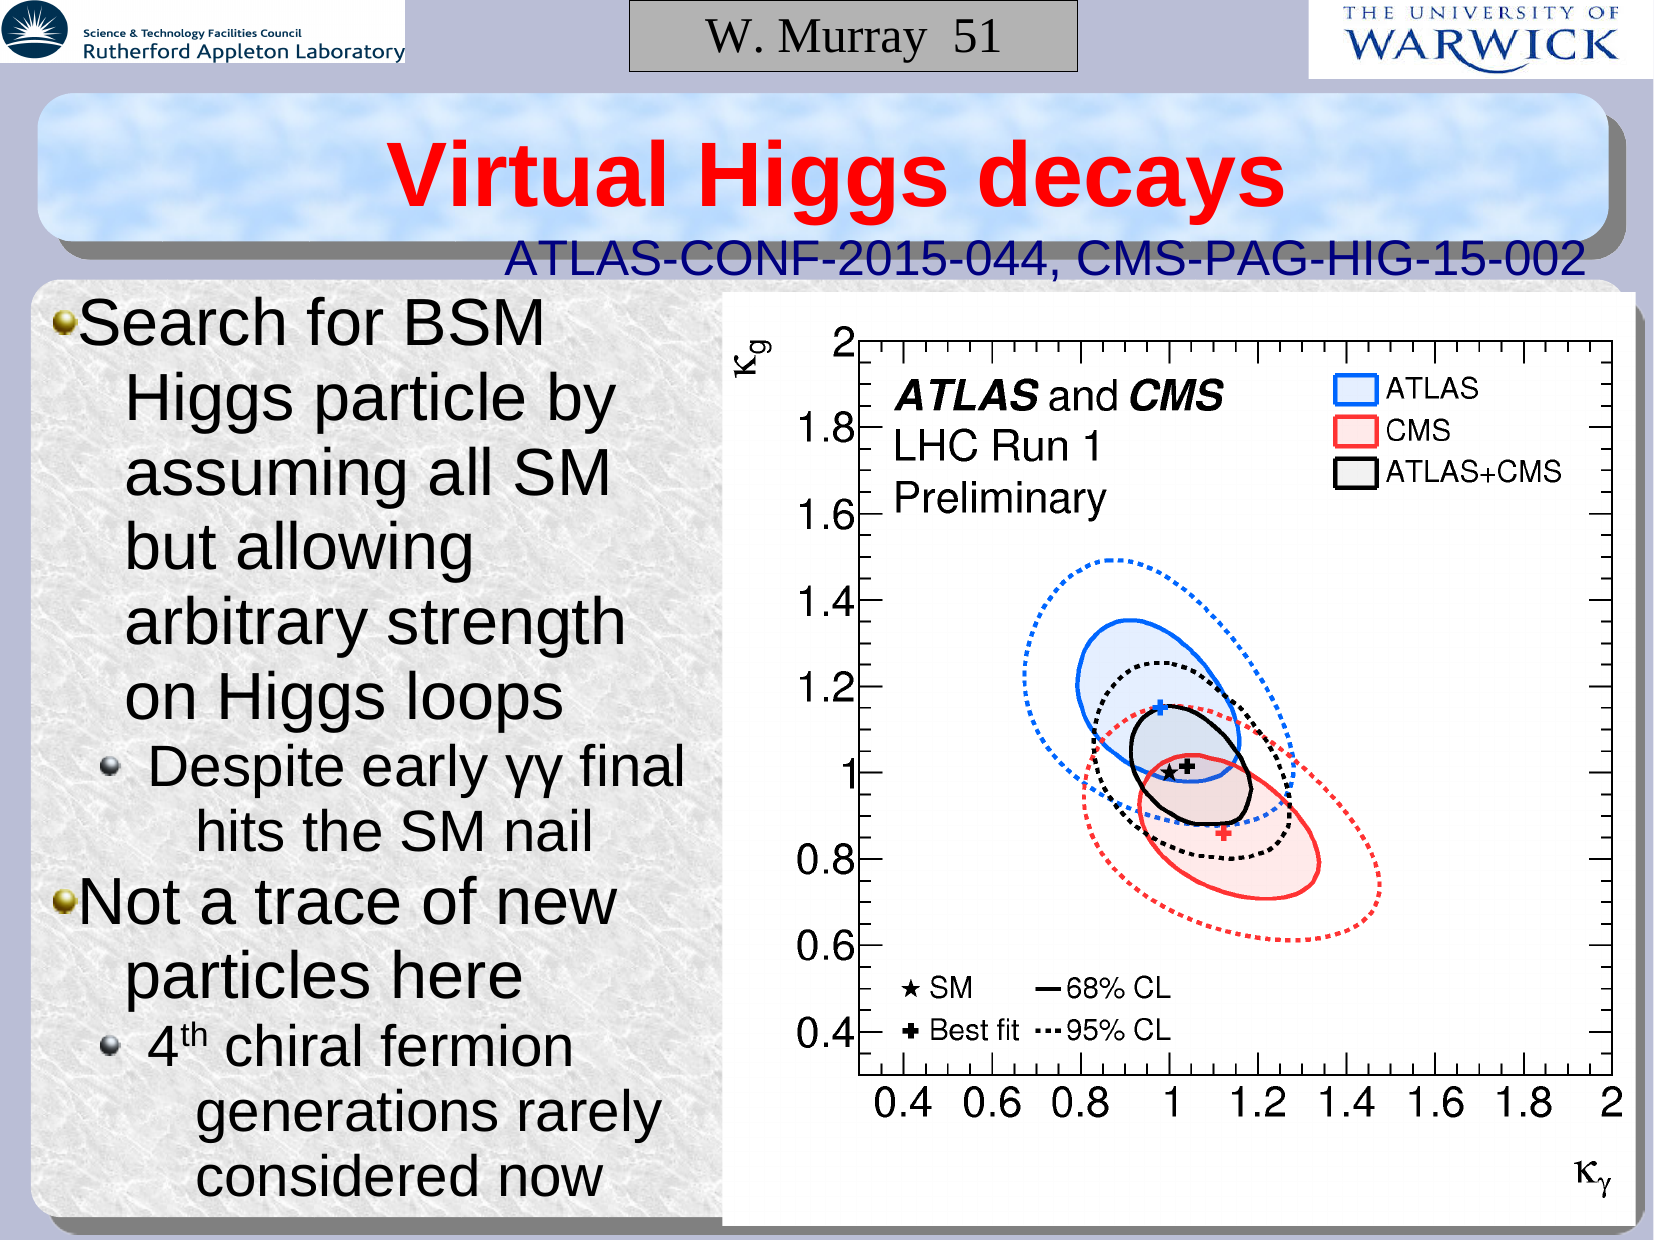

# Virtual Higgs decays
ATLAS-CONF-2015-044, CMS-PAG-HIG-15-002
Search for BSM Higgs particle by assuming all SM but allowing arbitrary strength on Higgs loops
Despite early γγ final hits the SM nail
Not a trace of new particles here
4th chiral fermion generations rarely considered now